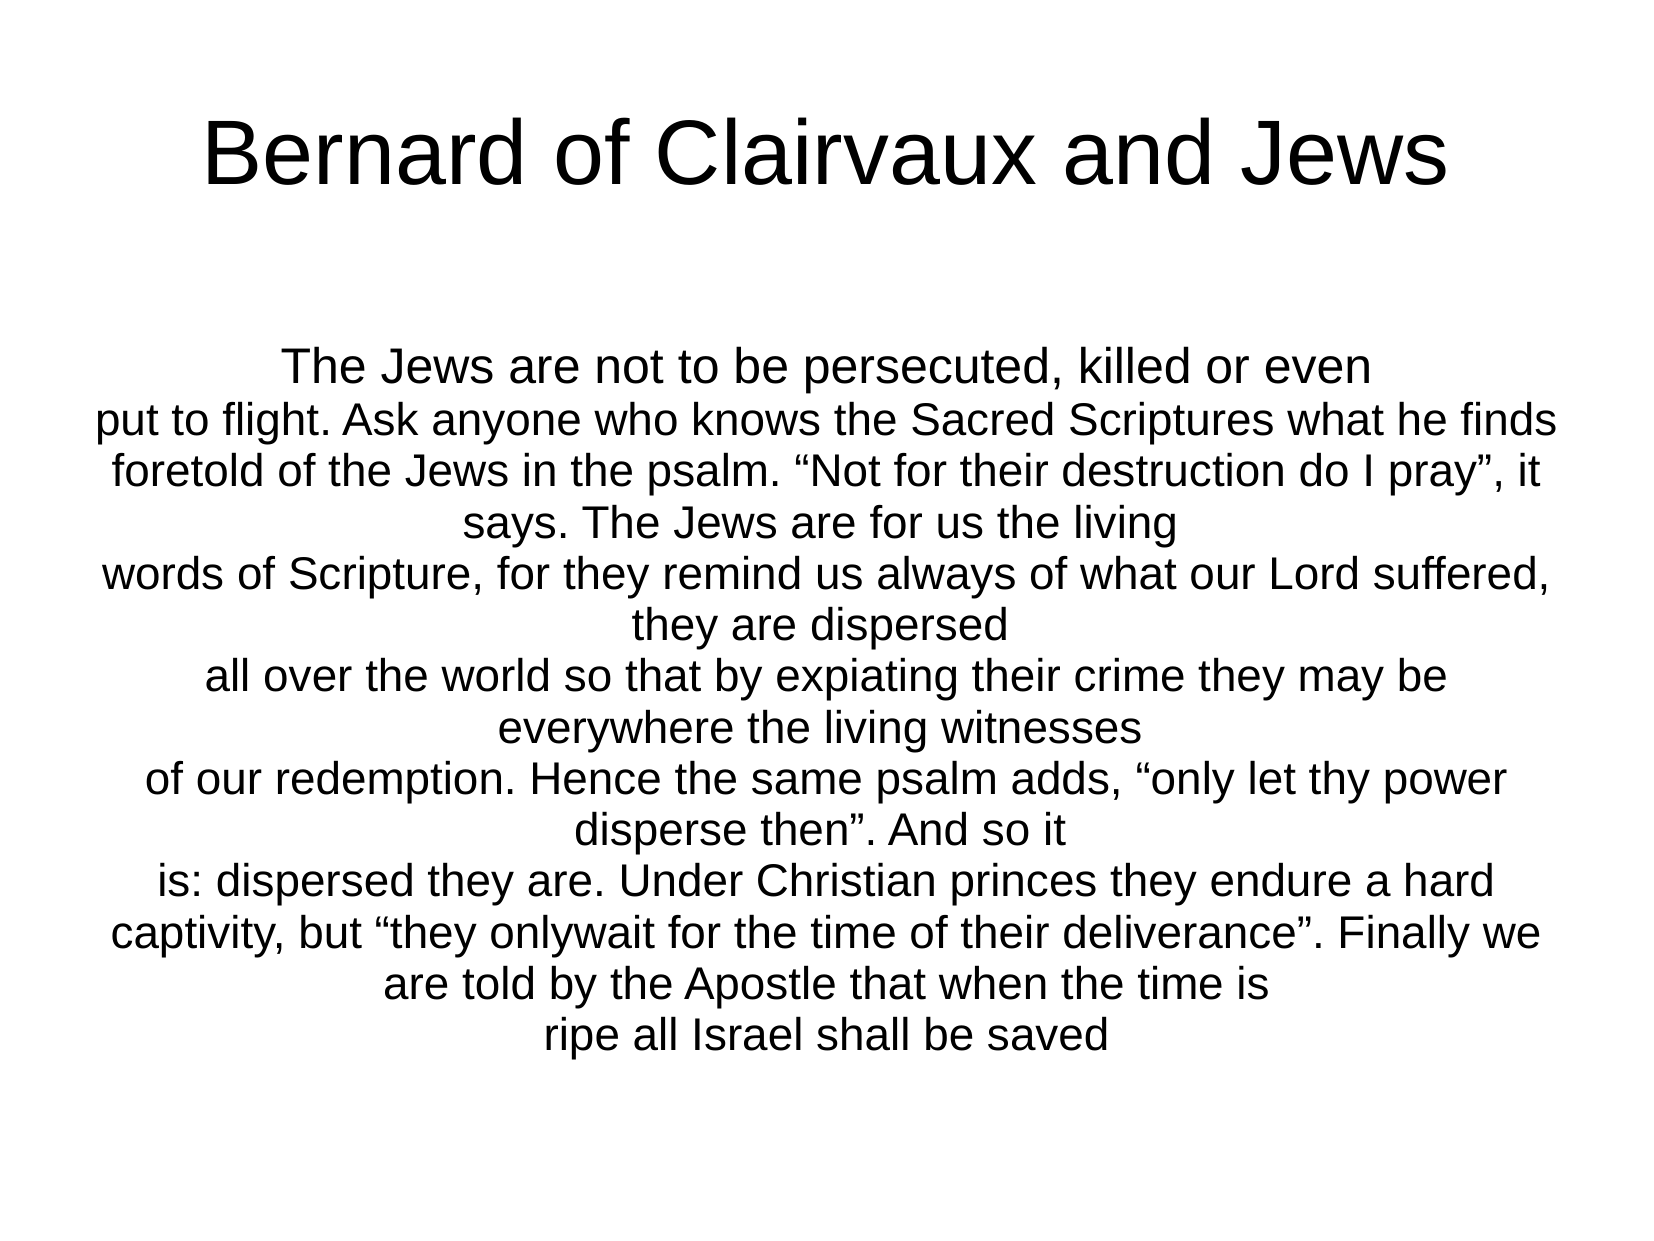

# Bernard of Clairvaux and Jews
 The Jews are not to be persecuted, killed or even
put to flight. Ask anyone who knows the Sacred Scriptures what he finds foretold of the Jews in the psalm. “Not for their destruction do I pray”, it says. The Jews are for us the living
words of Scripture, for they remind us always of what our Lord suffered, they are dispersed
all over the world so that by expiating their crime they may be everywhere the living witnesses
of our redemption. Hence the same psalm adds, “only let thy power disperse then”. And so it
is: dispersed they are. Under Christian princes they endure a hard captivity, but “they onlywait for the time of their deliverance”. Finally we are told by the Apostle that when the time is
ripe all Israel shall be saved